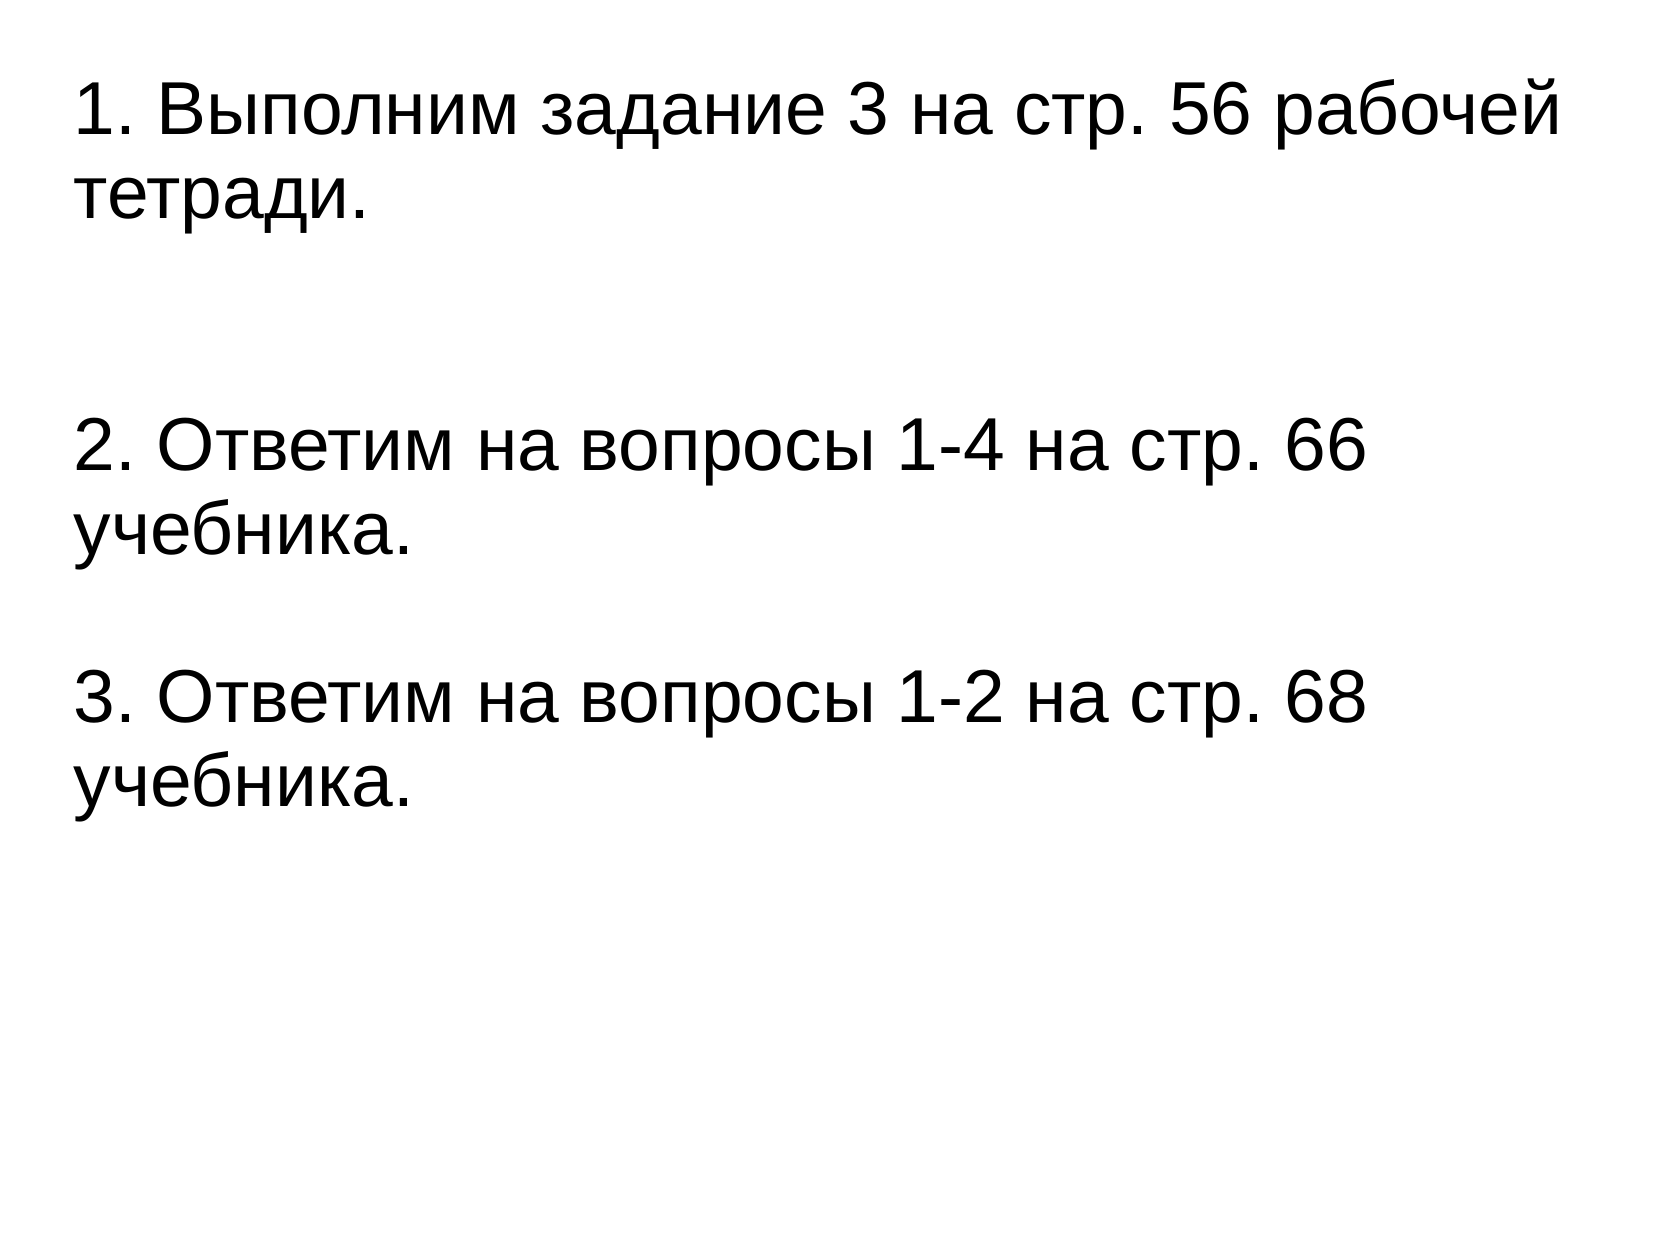

1. Выполним задание 3 на стр. 56 рабочей тетради.
2. Ответим на вопросы 1-4 на стр. 66 учебника.
3. Ответим на вопросы 1-2 на стр. 68 учебника.